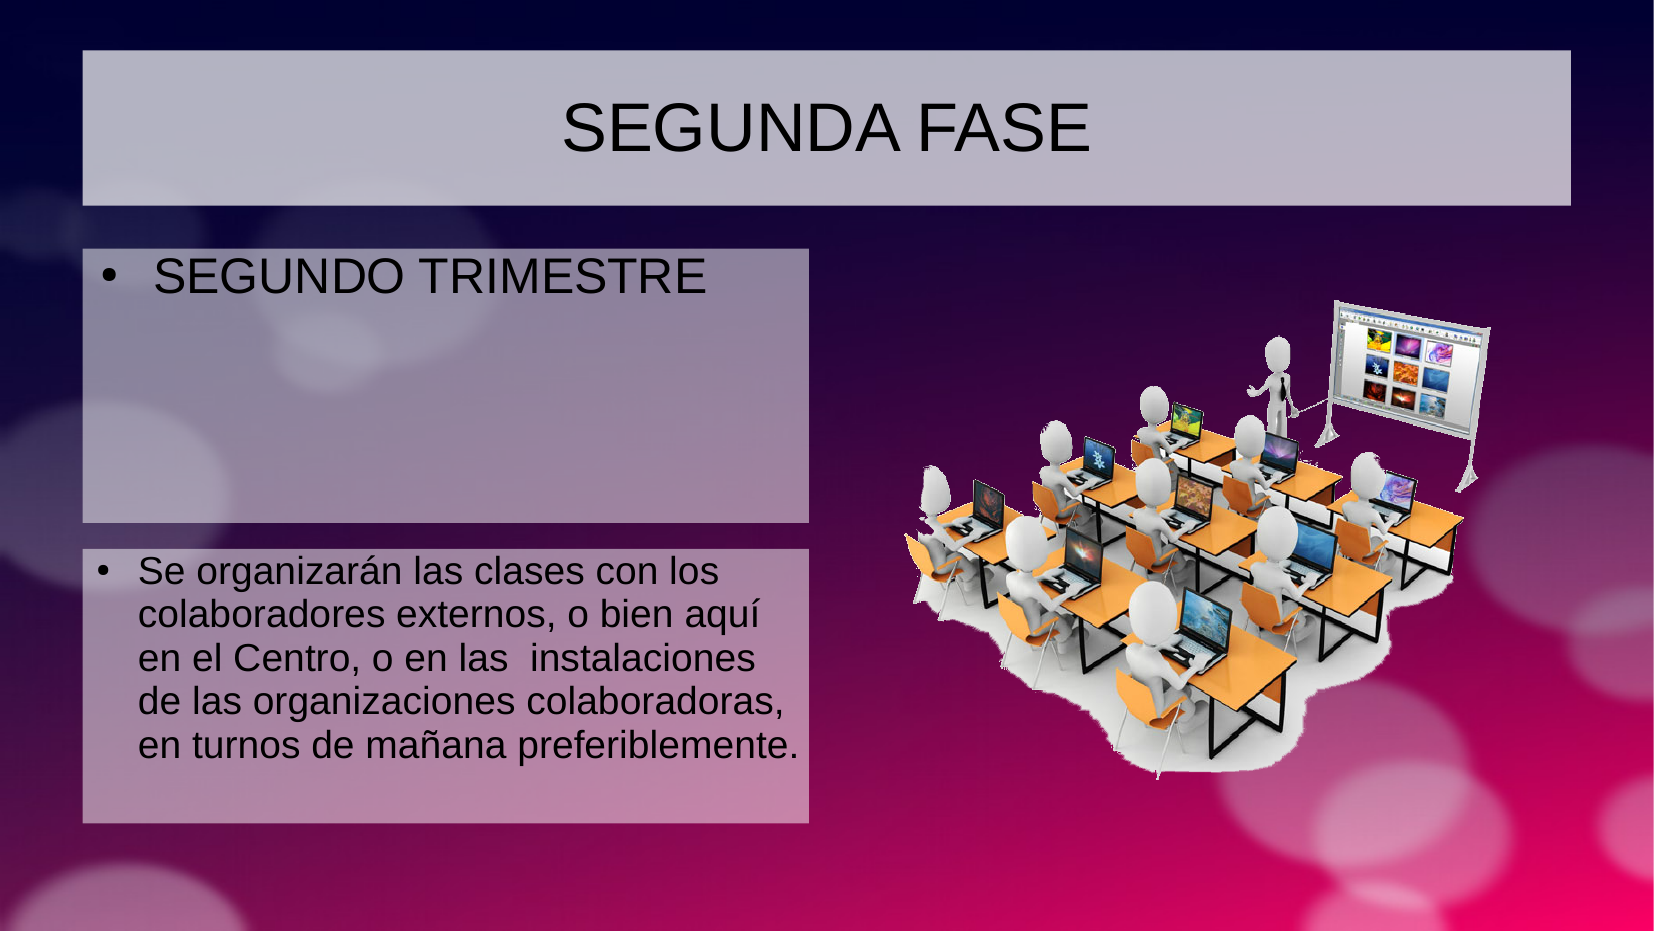

# SEGUNDA FASE
SEGUNDO TRIMESTRE
Se organizarán las clases con los colaboradores externos, o bien aquí en el Centro, o en las instalaciones de las organizaciones colaboradoras, en turnos de mañana preferiblemente.